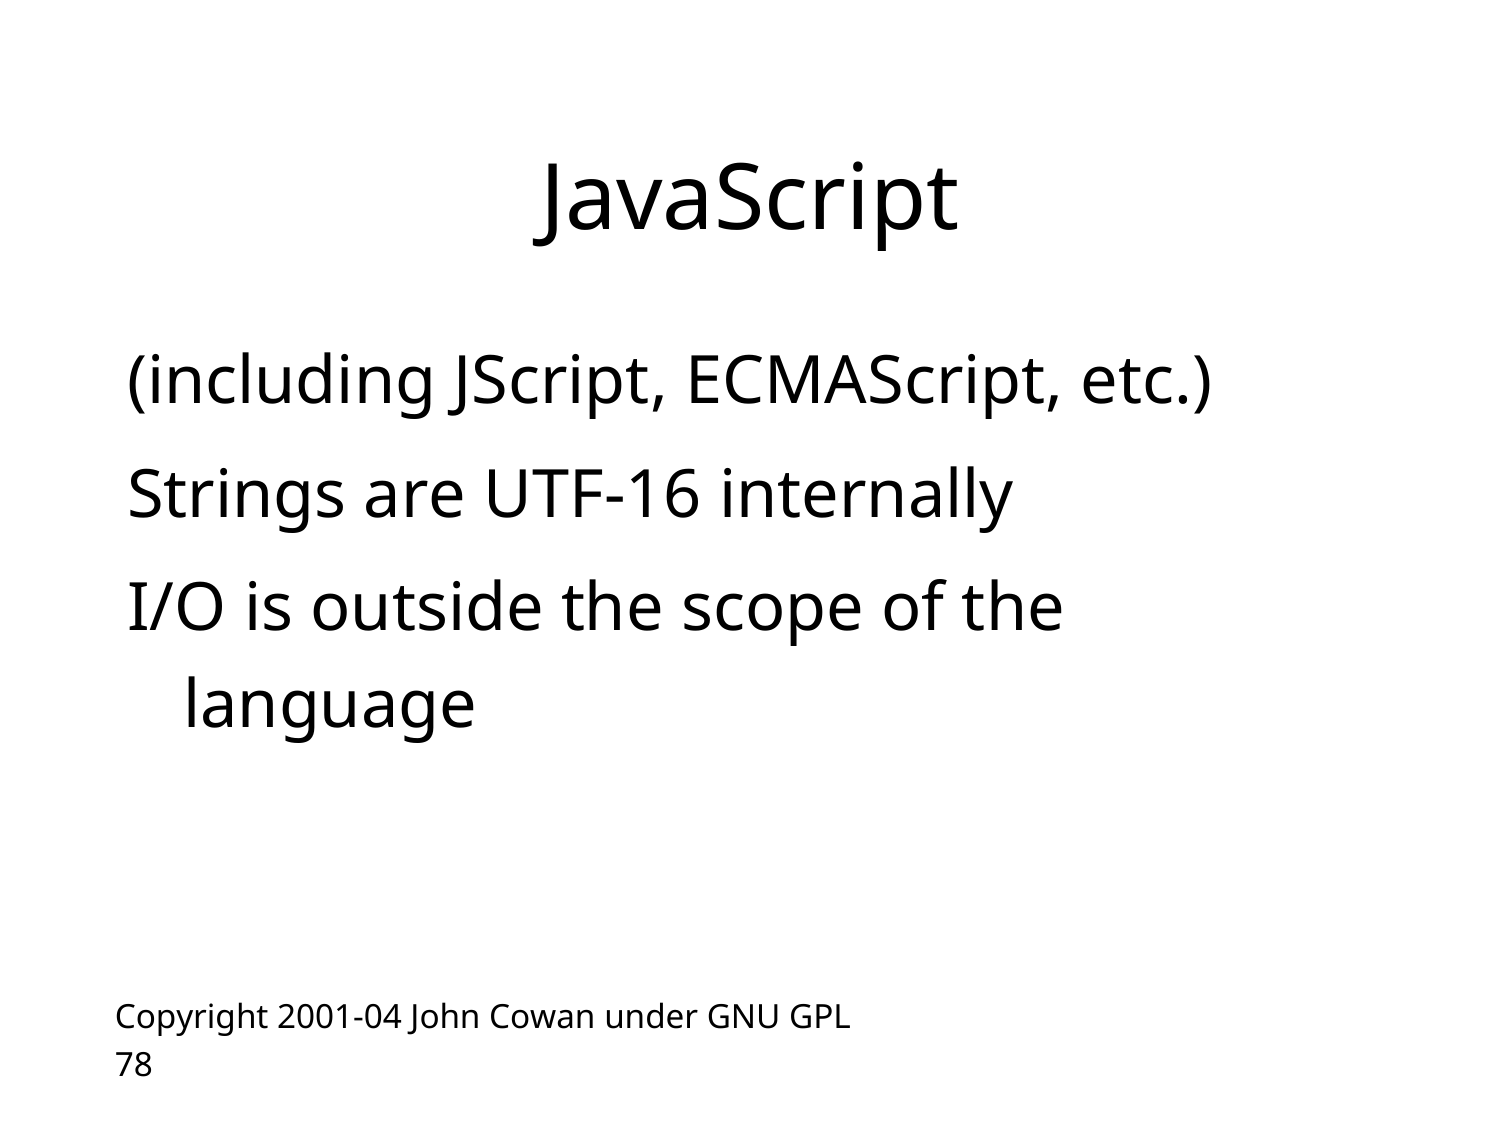

# JavaScript
(including JScript, ECMAScript, etc.)
Strings are UTF-16 internally
I/O is outside the scope of the language